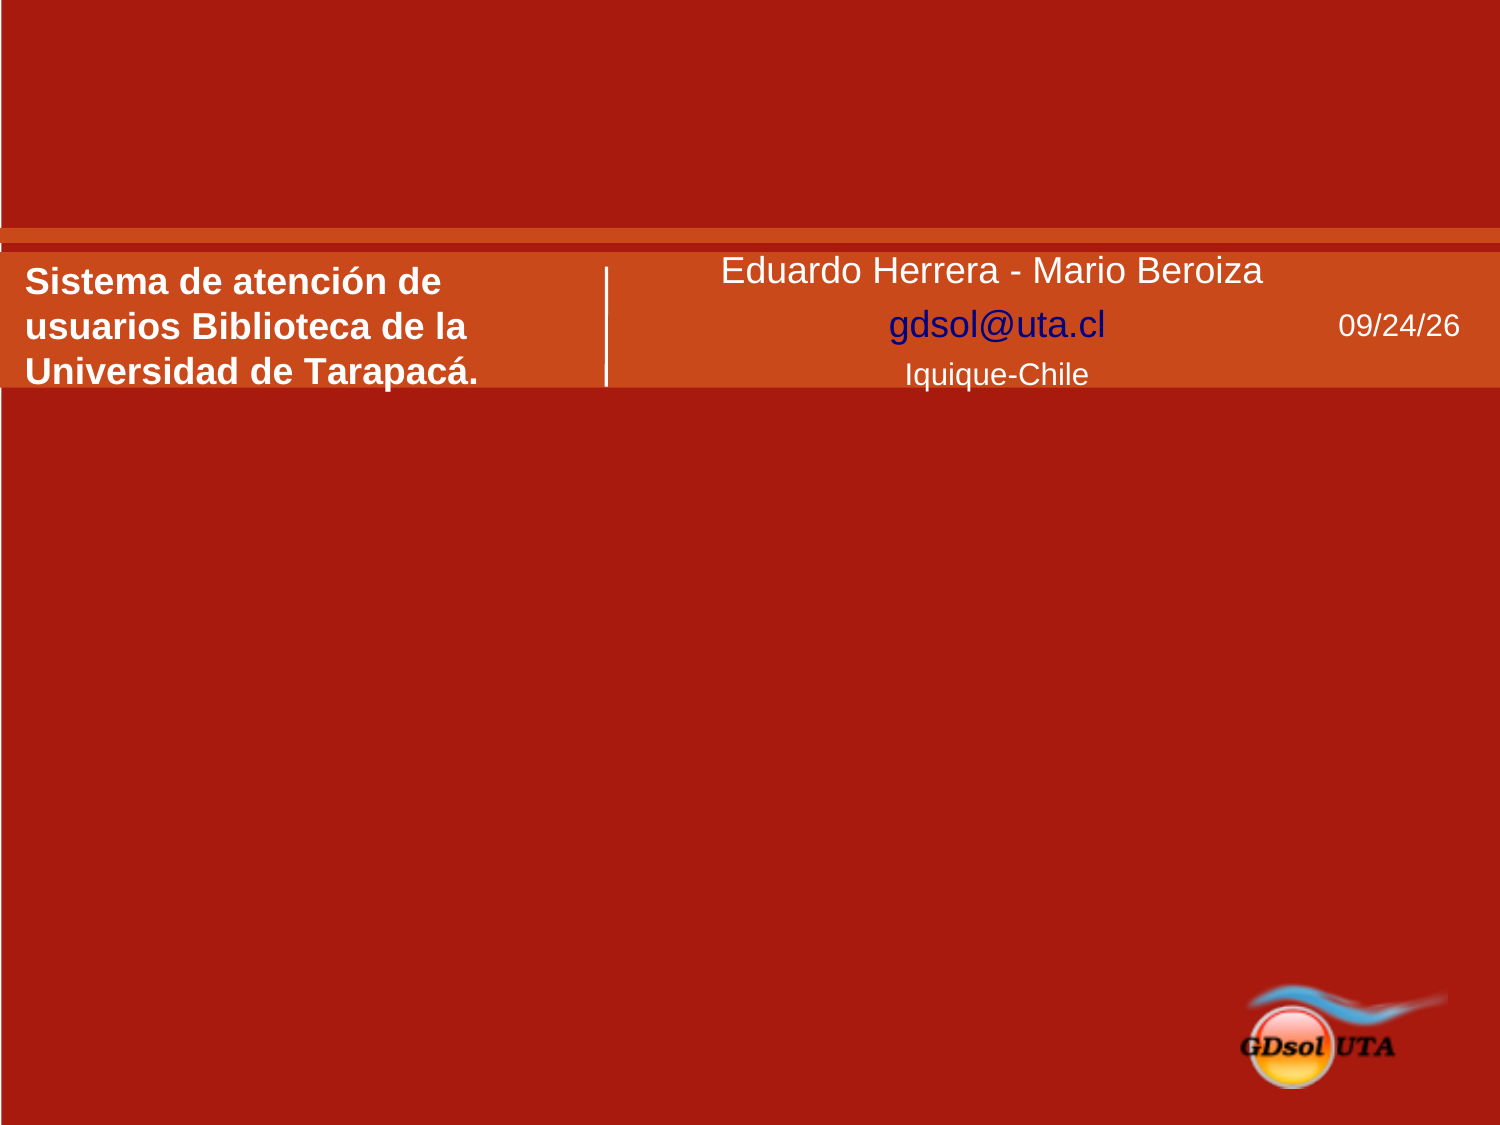

Eduardo Herrera - Mario Beroiza
gdsol@uta.cl
Iquique-Chile
# Sistema de atención de usuarios Biblioteca de la Universidad de Tarapacá.